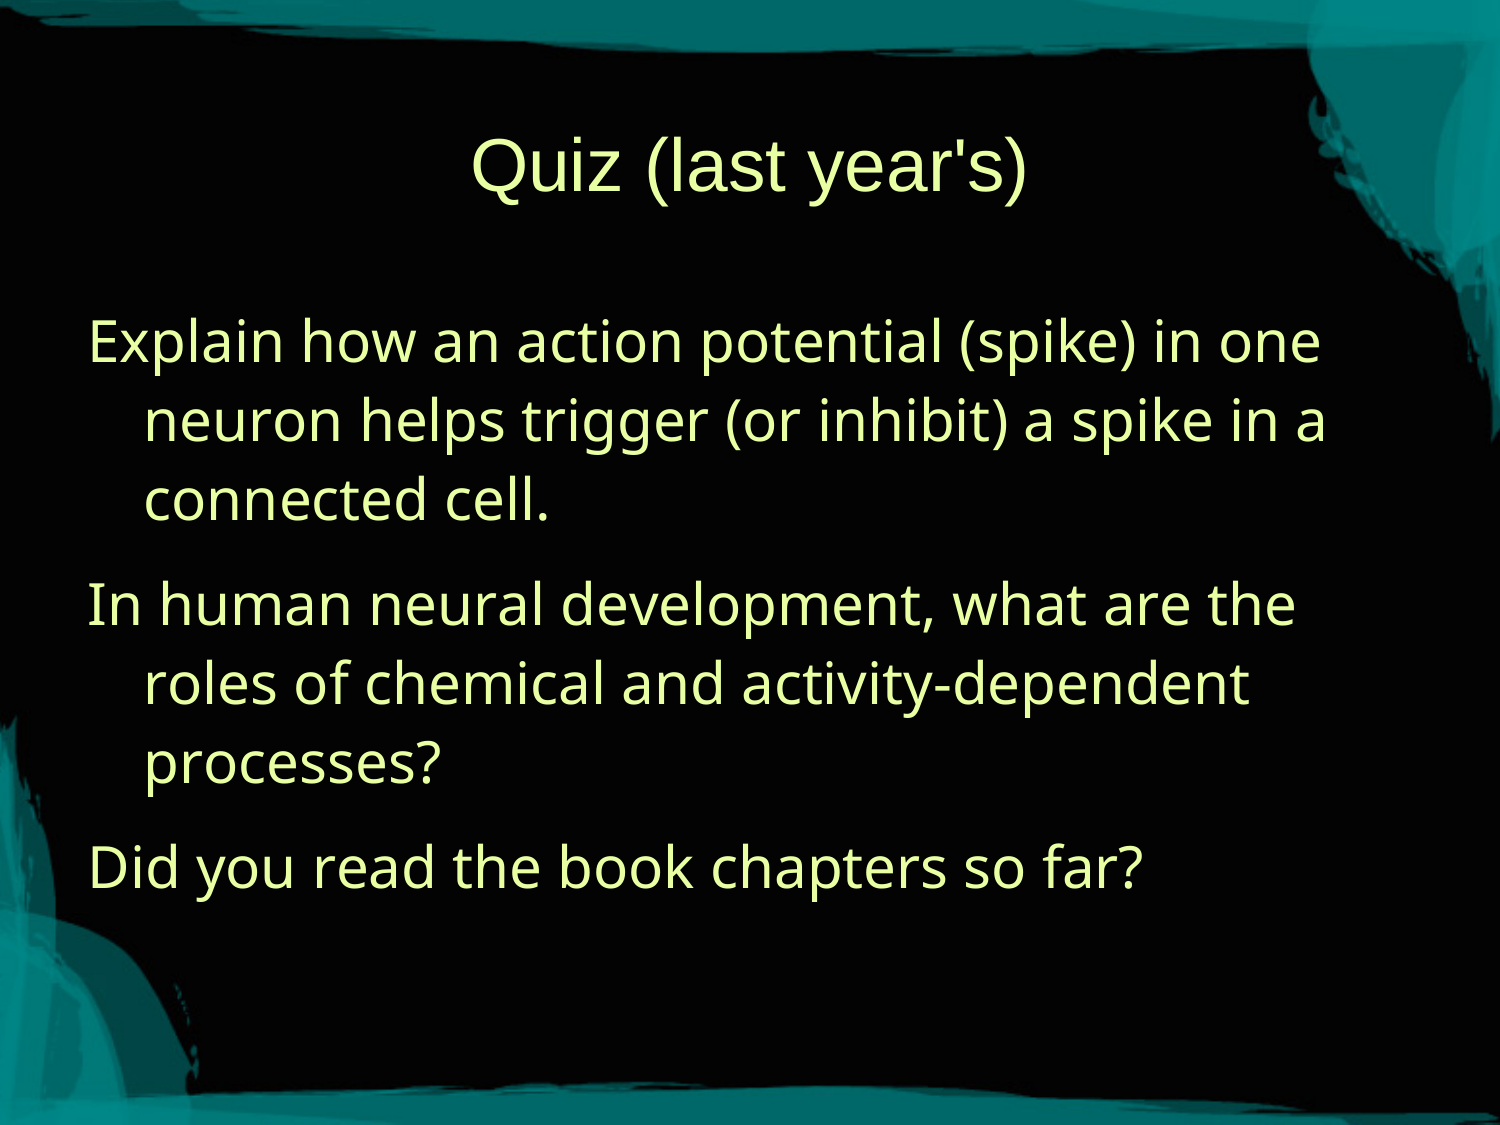

# Quiz (last year's)
Explain how an action potential (spike) in one neuron helps trigger (or inhibit) a spike in a connected cell.
In human neural development, what are the roles of chemical and activity-dependent processes?
Did you read the book chapters so far?